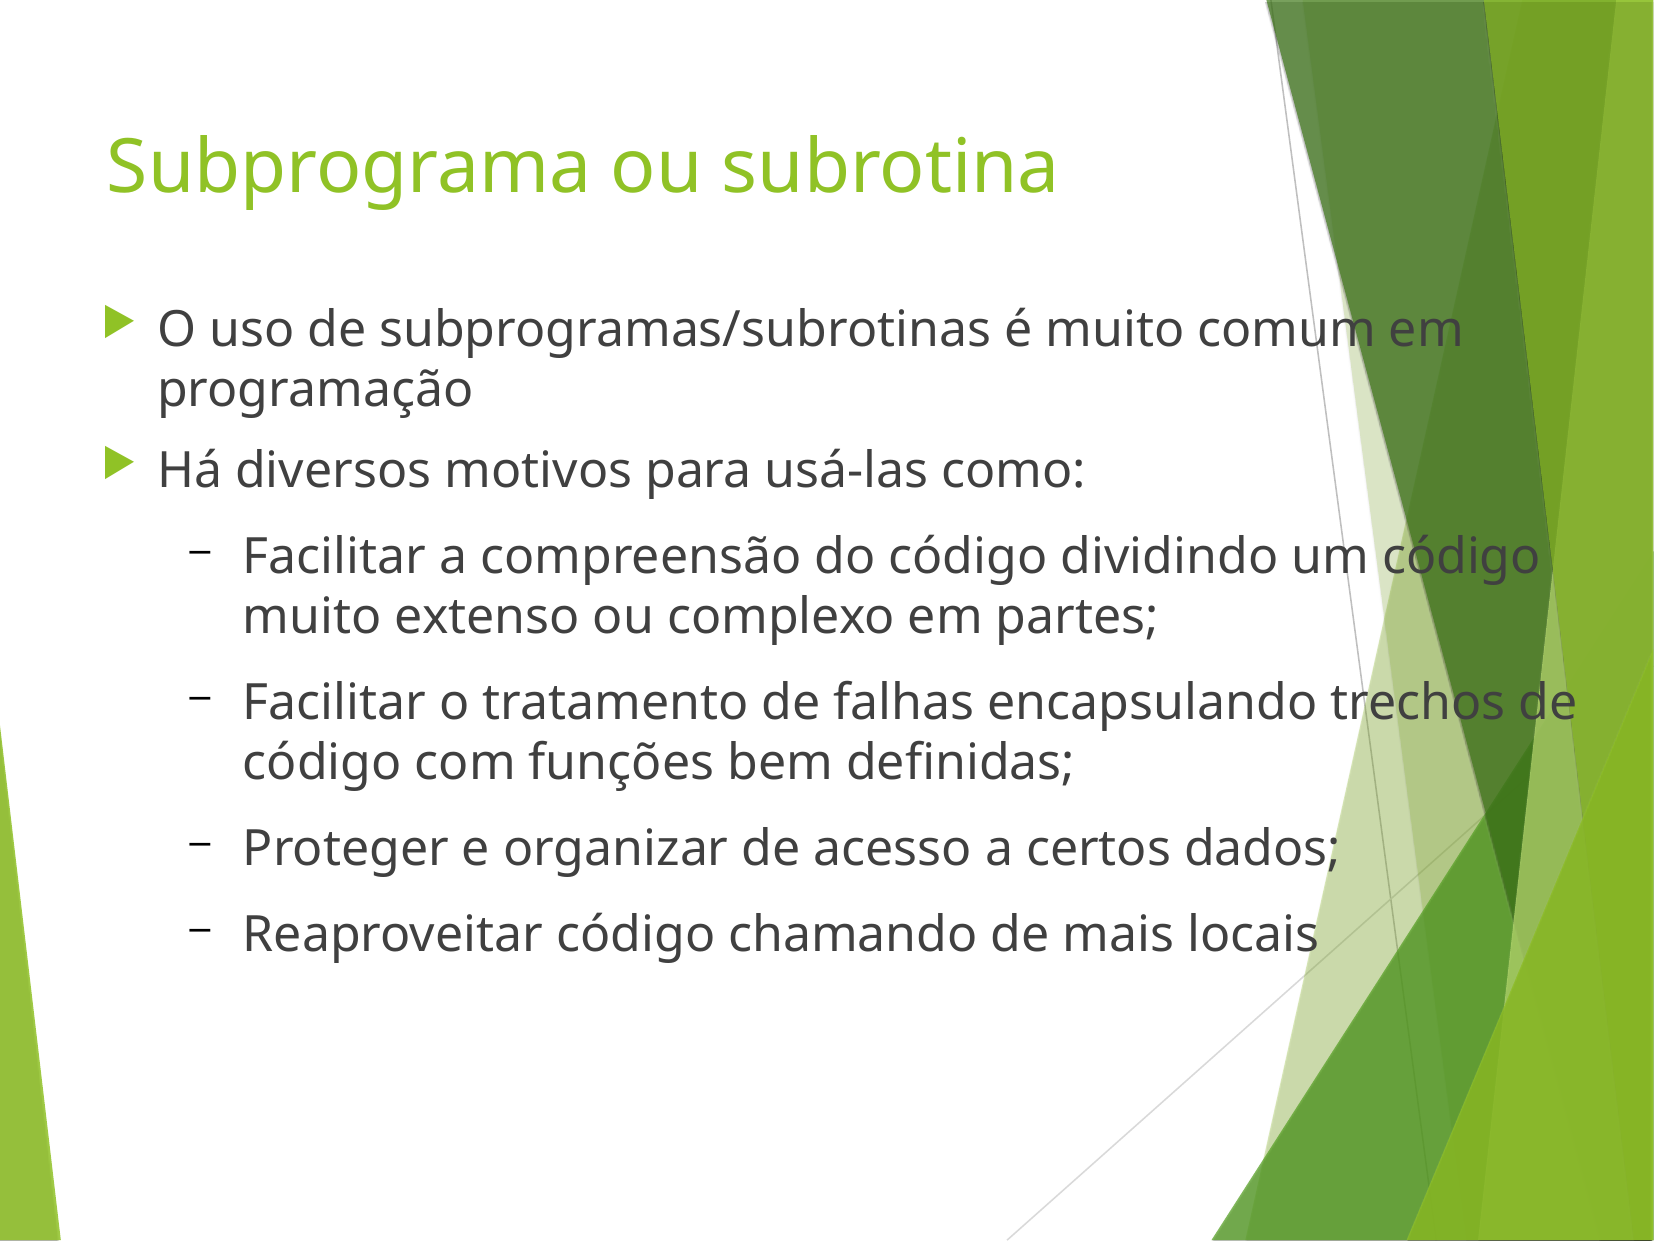

# Subprograma ou subrotina
O uso de subprogramas/subrotinas é muito comum em programação
Há diversos motivos para usá-las como:
Facilitar a compreensão do código dividindo um código muito extenso ou complexo em partes;
Facilitar o tratamento de falhas encapsulando trechos de código com funções bem definidas;
Proteger e organizar de acesso a certos dados;
Reaproveitar código chamando de mais locais